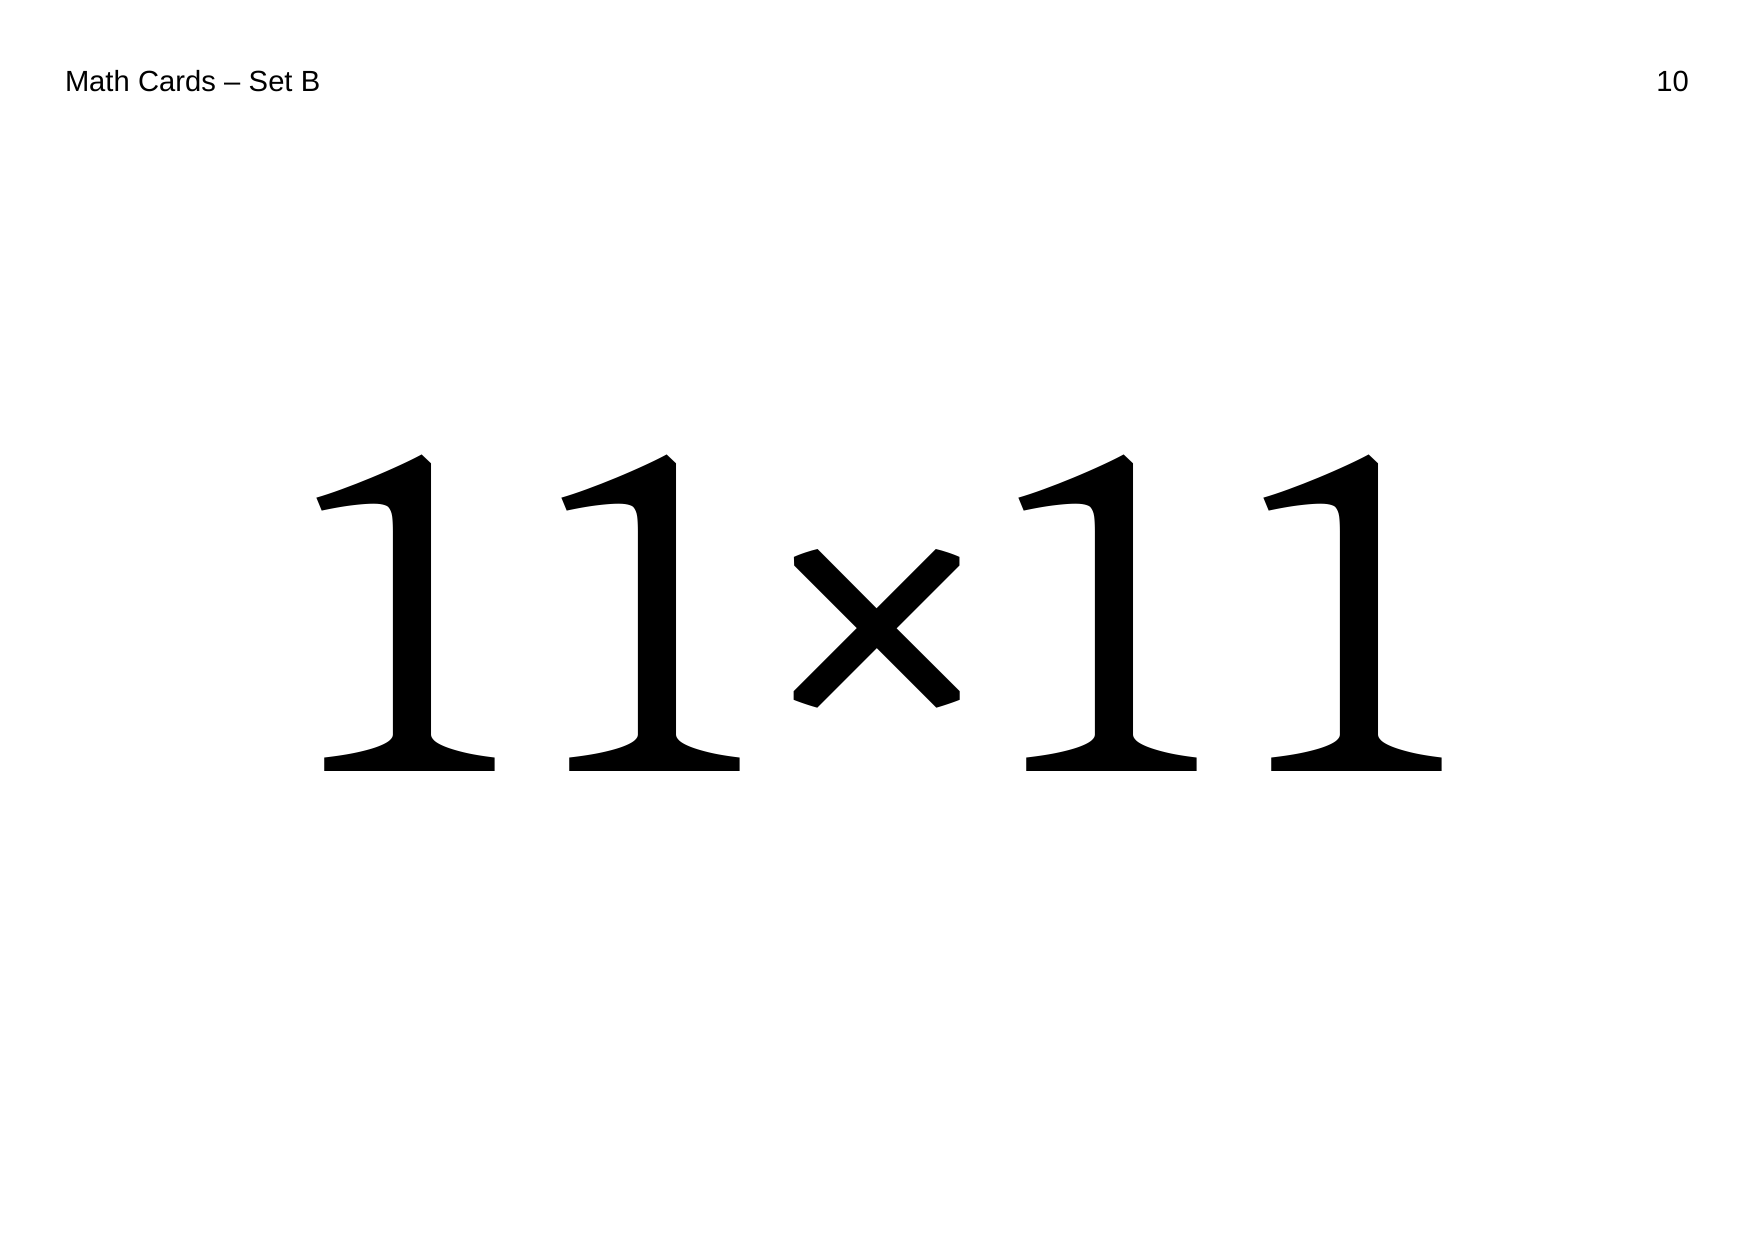

Math Cards – Set B
10
11×11